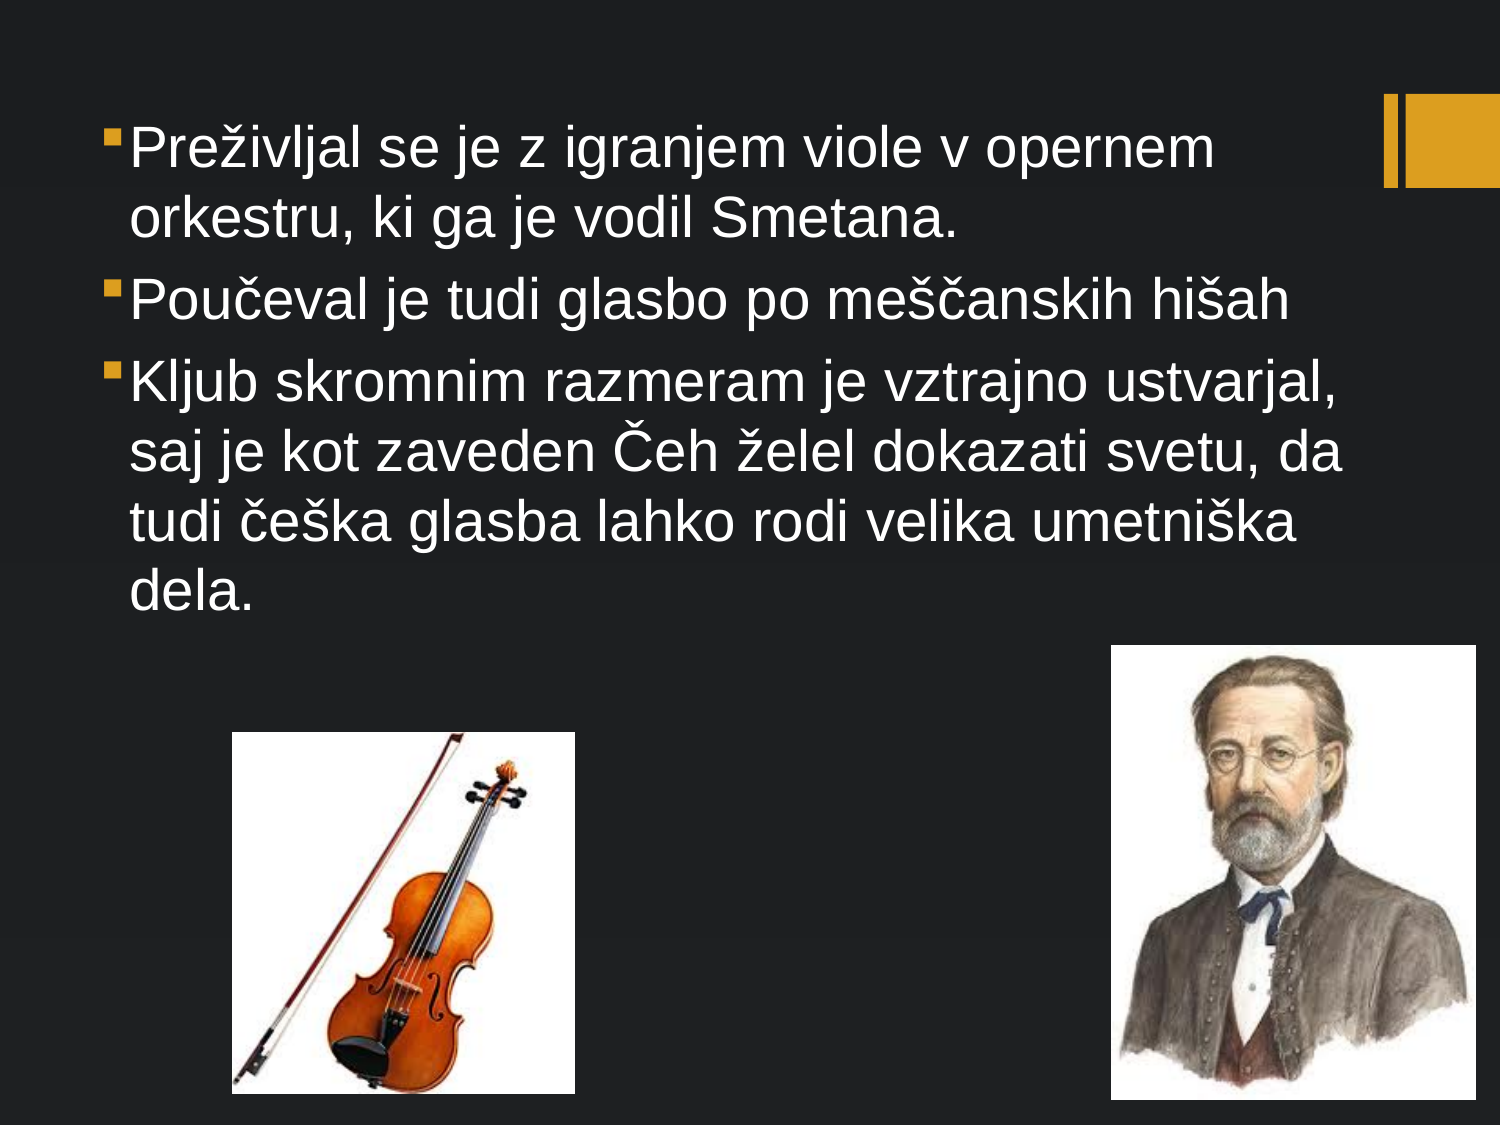

# Preživljal se je z igranjem viole v opernem orkestru, ki ga je vodil Smetana.
Poučeval je tudi glasbo po meščanskih hišah
Kljub skromnim razmeram je vztrajno ustvarjal, saj je kot zaveden Čeh želel dokazati svetu, da tudi češka glasba lahko rodi velika umetniška dela.